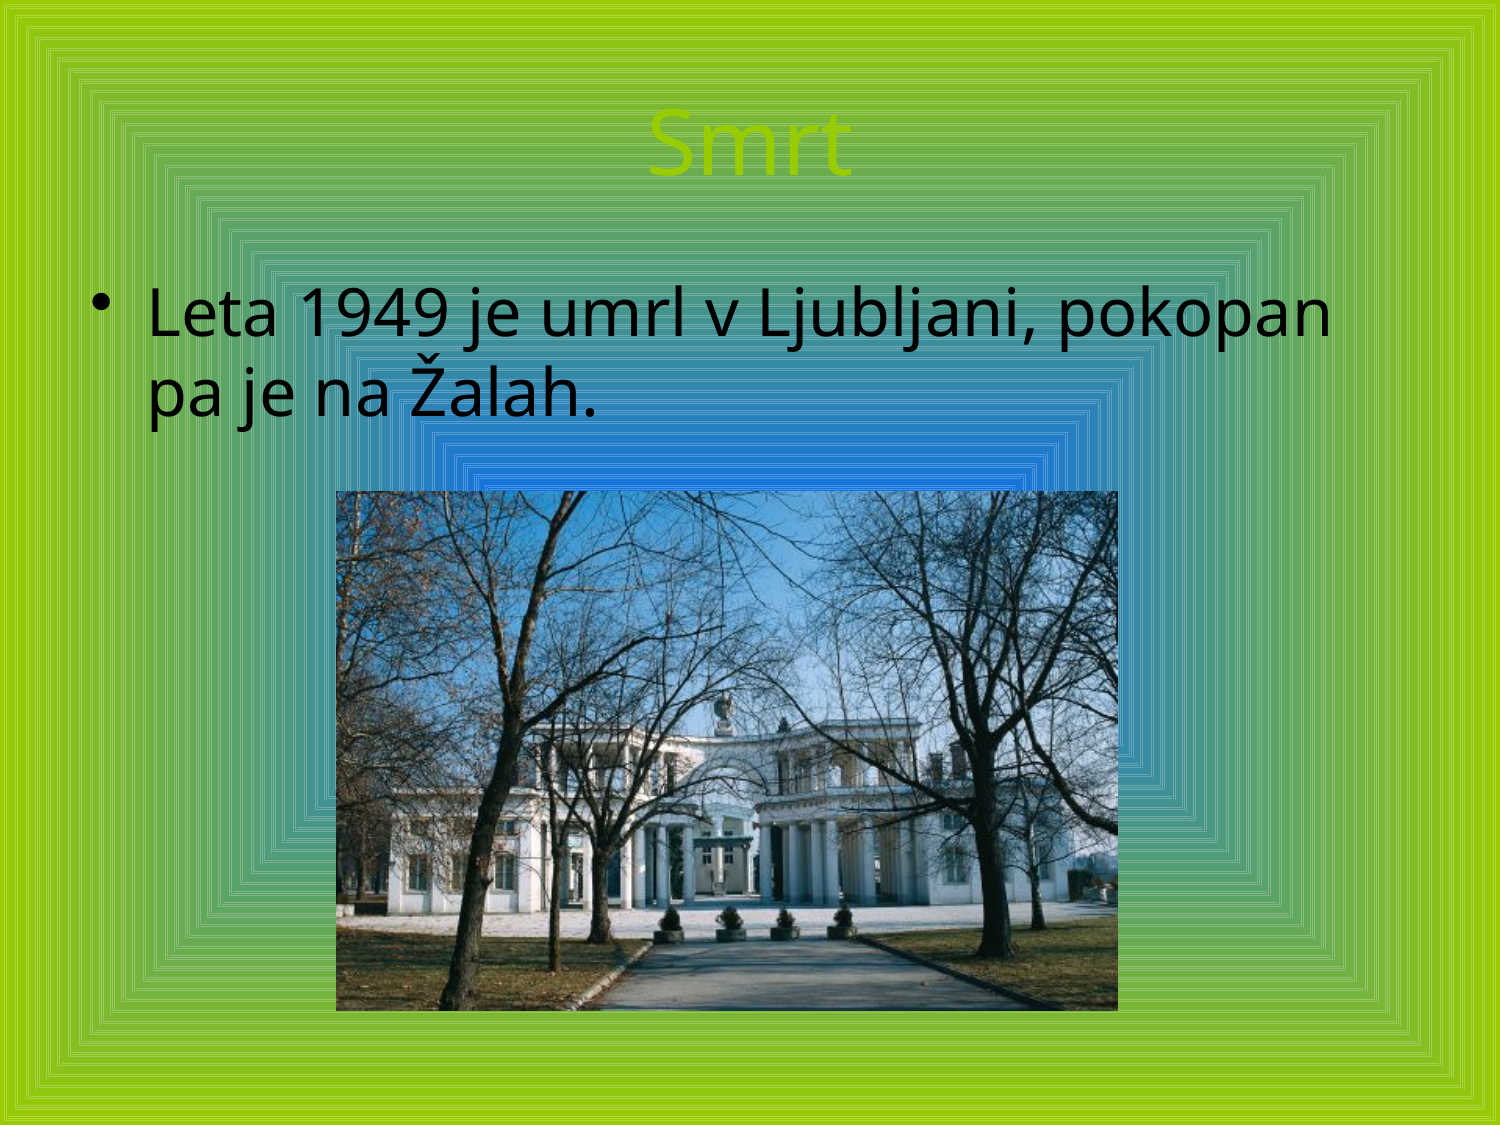

# Smrt
Leta 1949 je umrl v Ljubljani, pokopan pa je na Žalah.